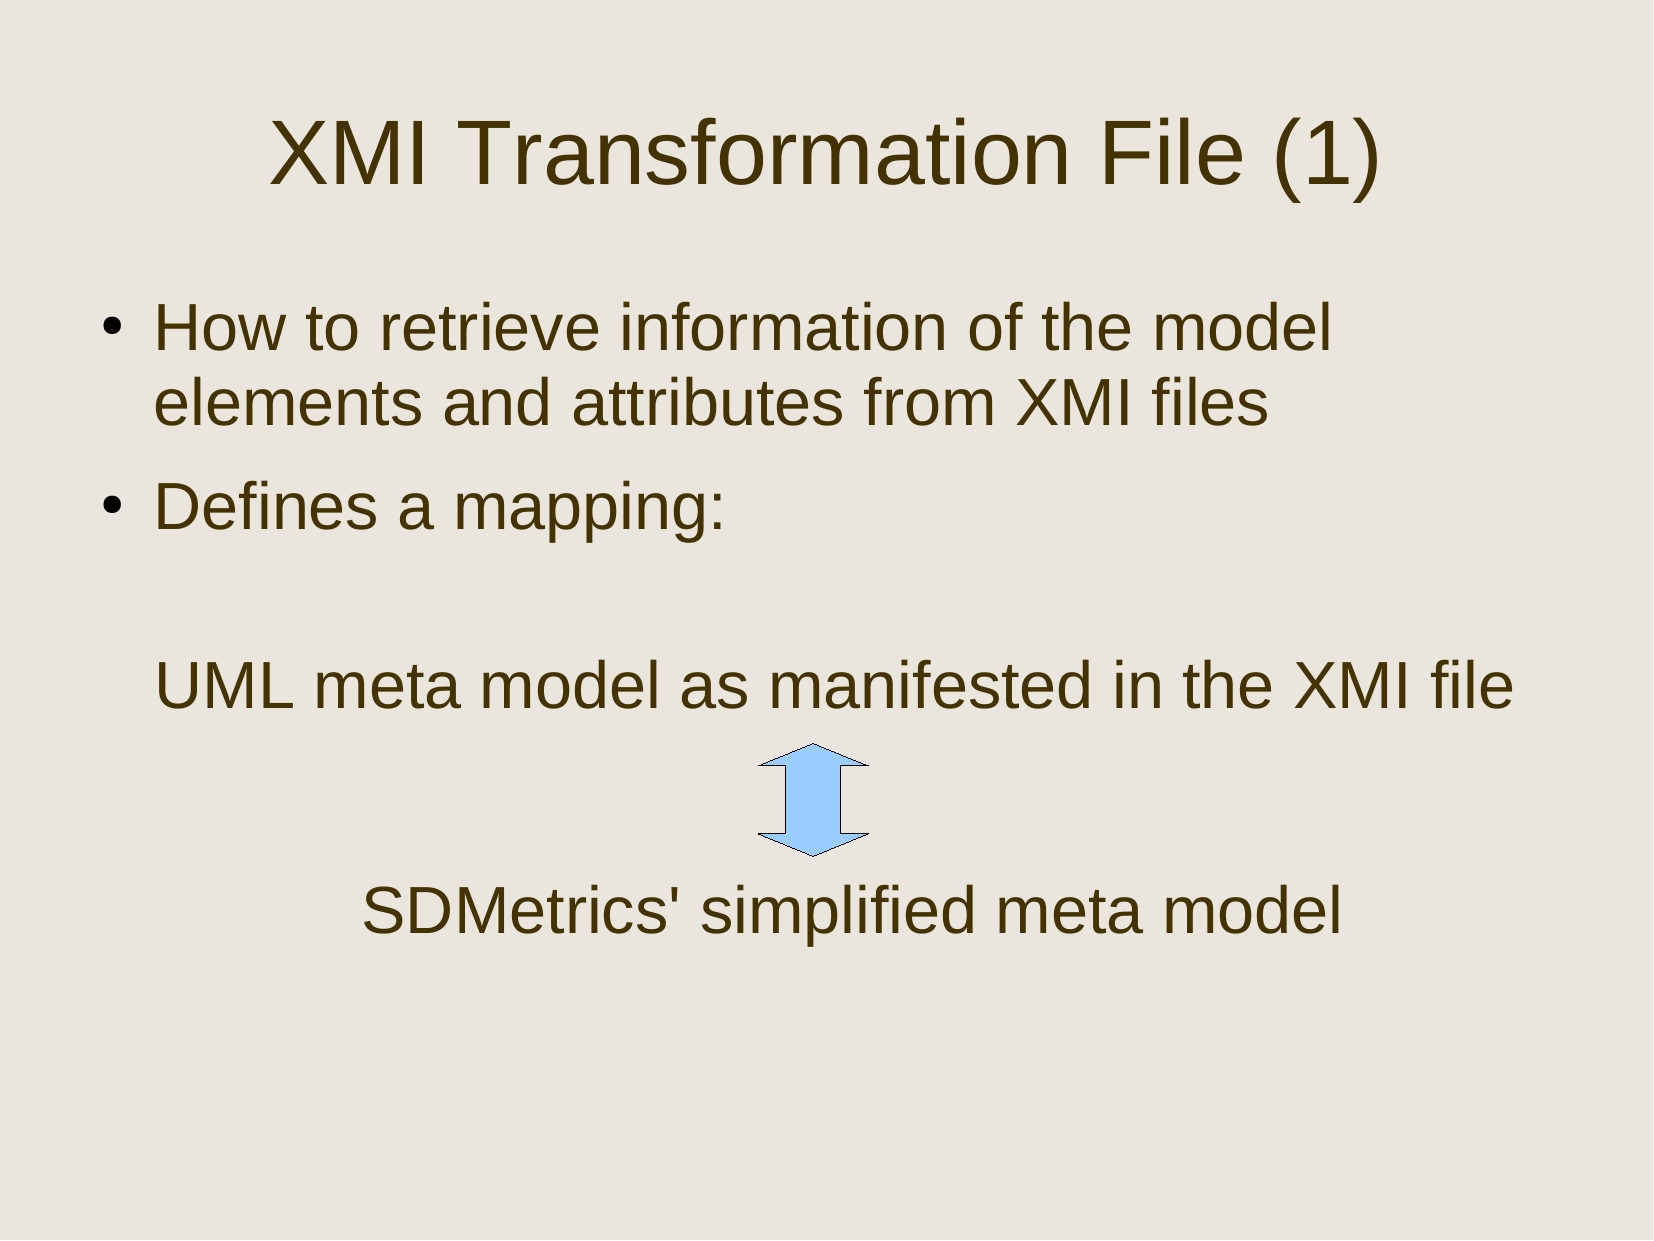

# XMI Transformation File (1)
How to retrieve information of the model elements and attributes from XMI files
Defines a mapping:
UML meta model as manifested in the XMI file
SDMetrics' simplified meta model